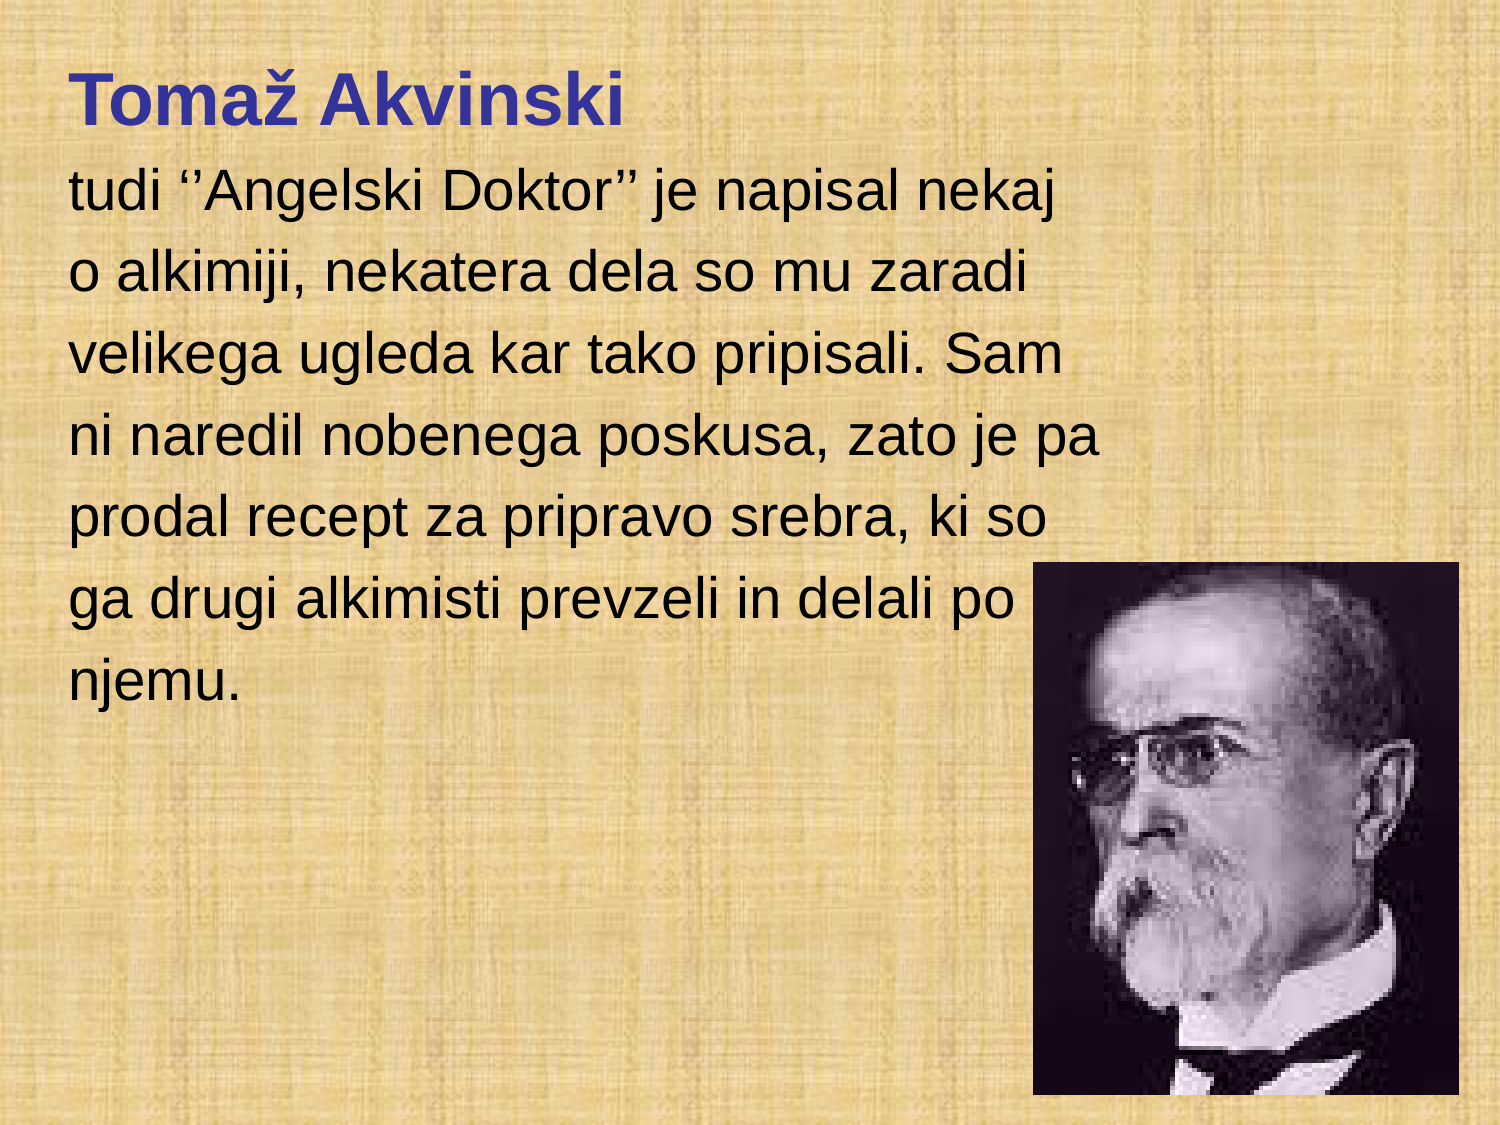

# Tomaž Akvinski
tudi ‘’Angelski Doktor’’ je napisal nekaj
o alkimiji, nekatera dela so mu zaradi
velikega ugleda kar tako pripisali. Sam
ni naredil nobenega poskusa, zato je pa
prodal recept za pripravo srebra, ki so
ga drugi alkimisti prevzeli in delali po
njemu.